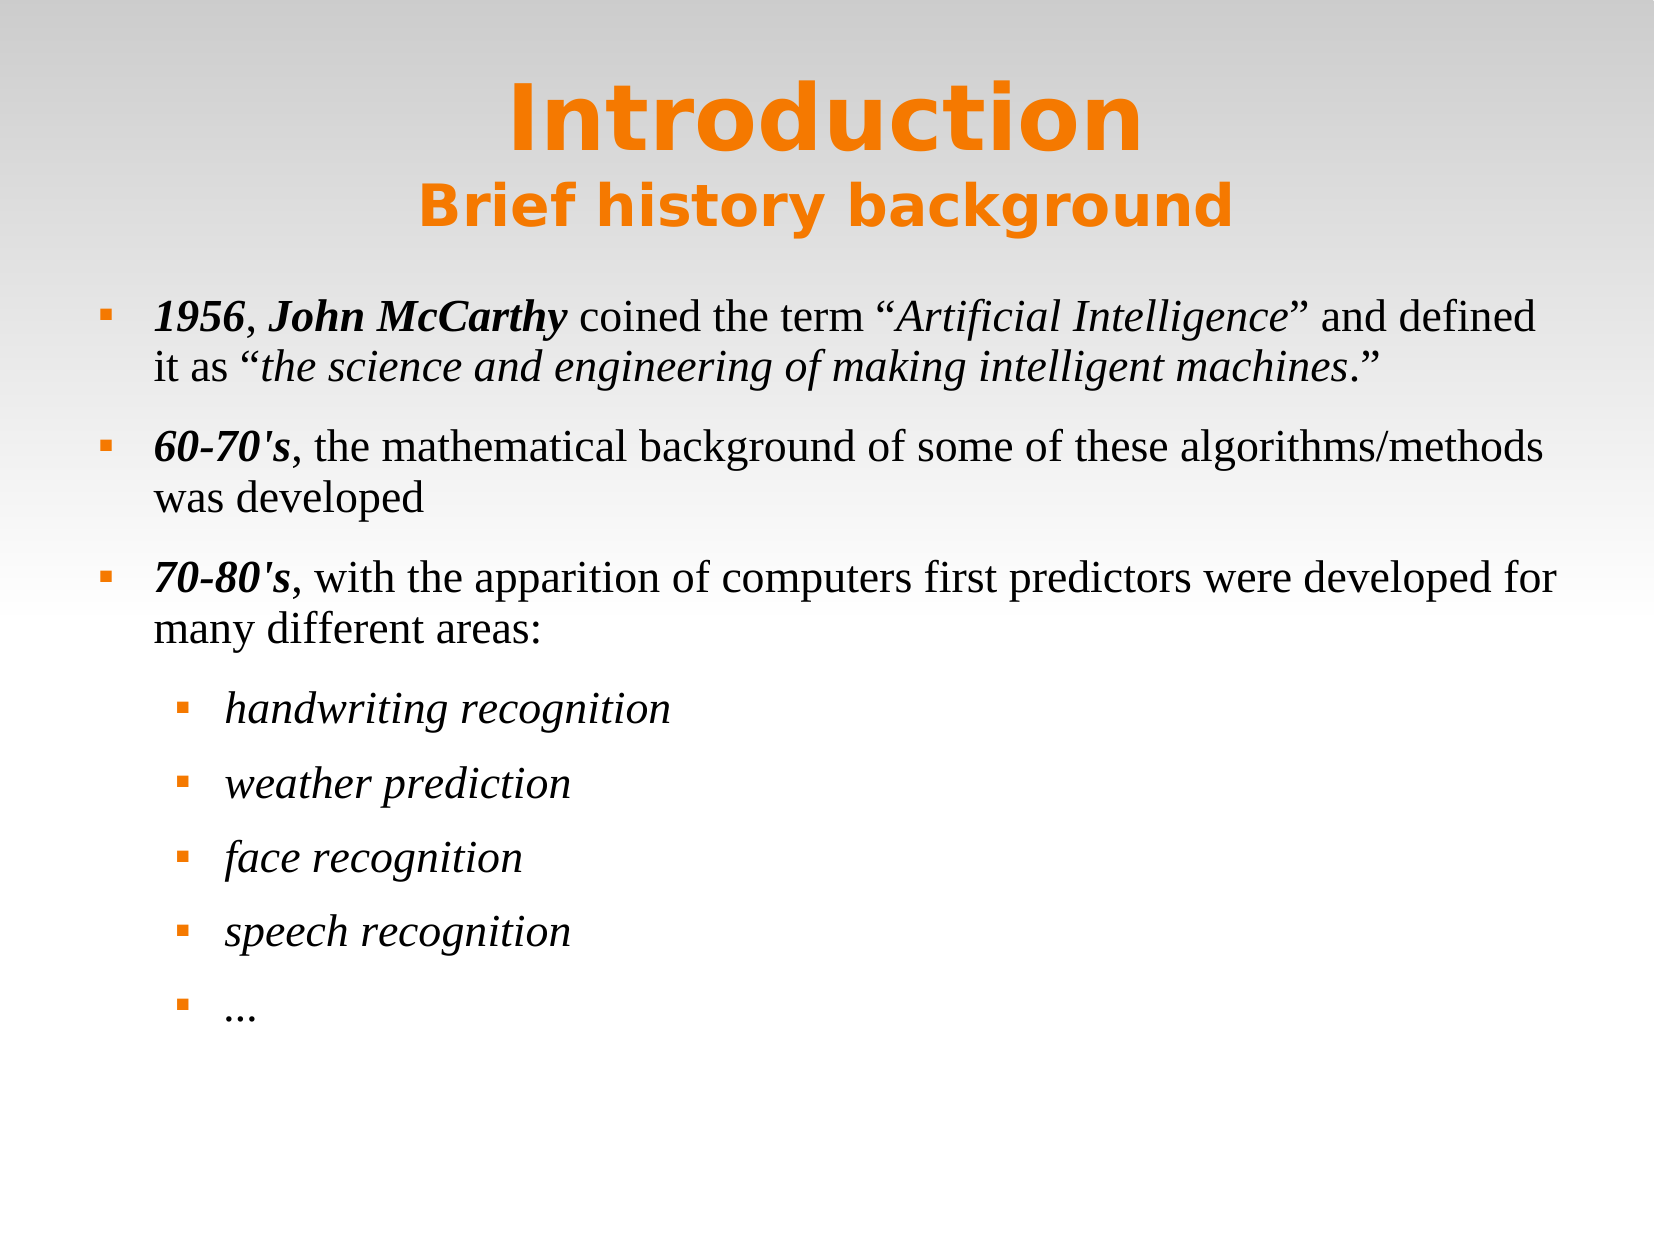

# Introduction Brief history background
1956, John McCarthy coined the term “Artificial Intelligence” and defined it as “the science and engineering of making intelligent machines.”
60-70's, the mathematical background of some of these algorithms/methods was developed
70-80's, with the apparition of computers first predictors were developed for many different areas:
handwriting recognition
weather prediction
face recognition
speech recognition
...